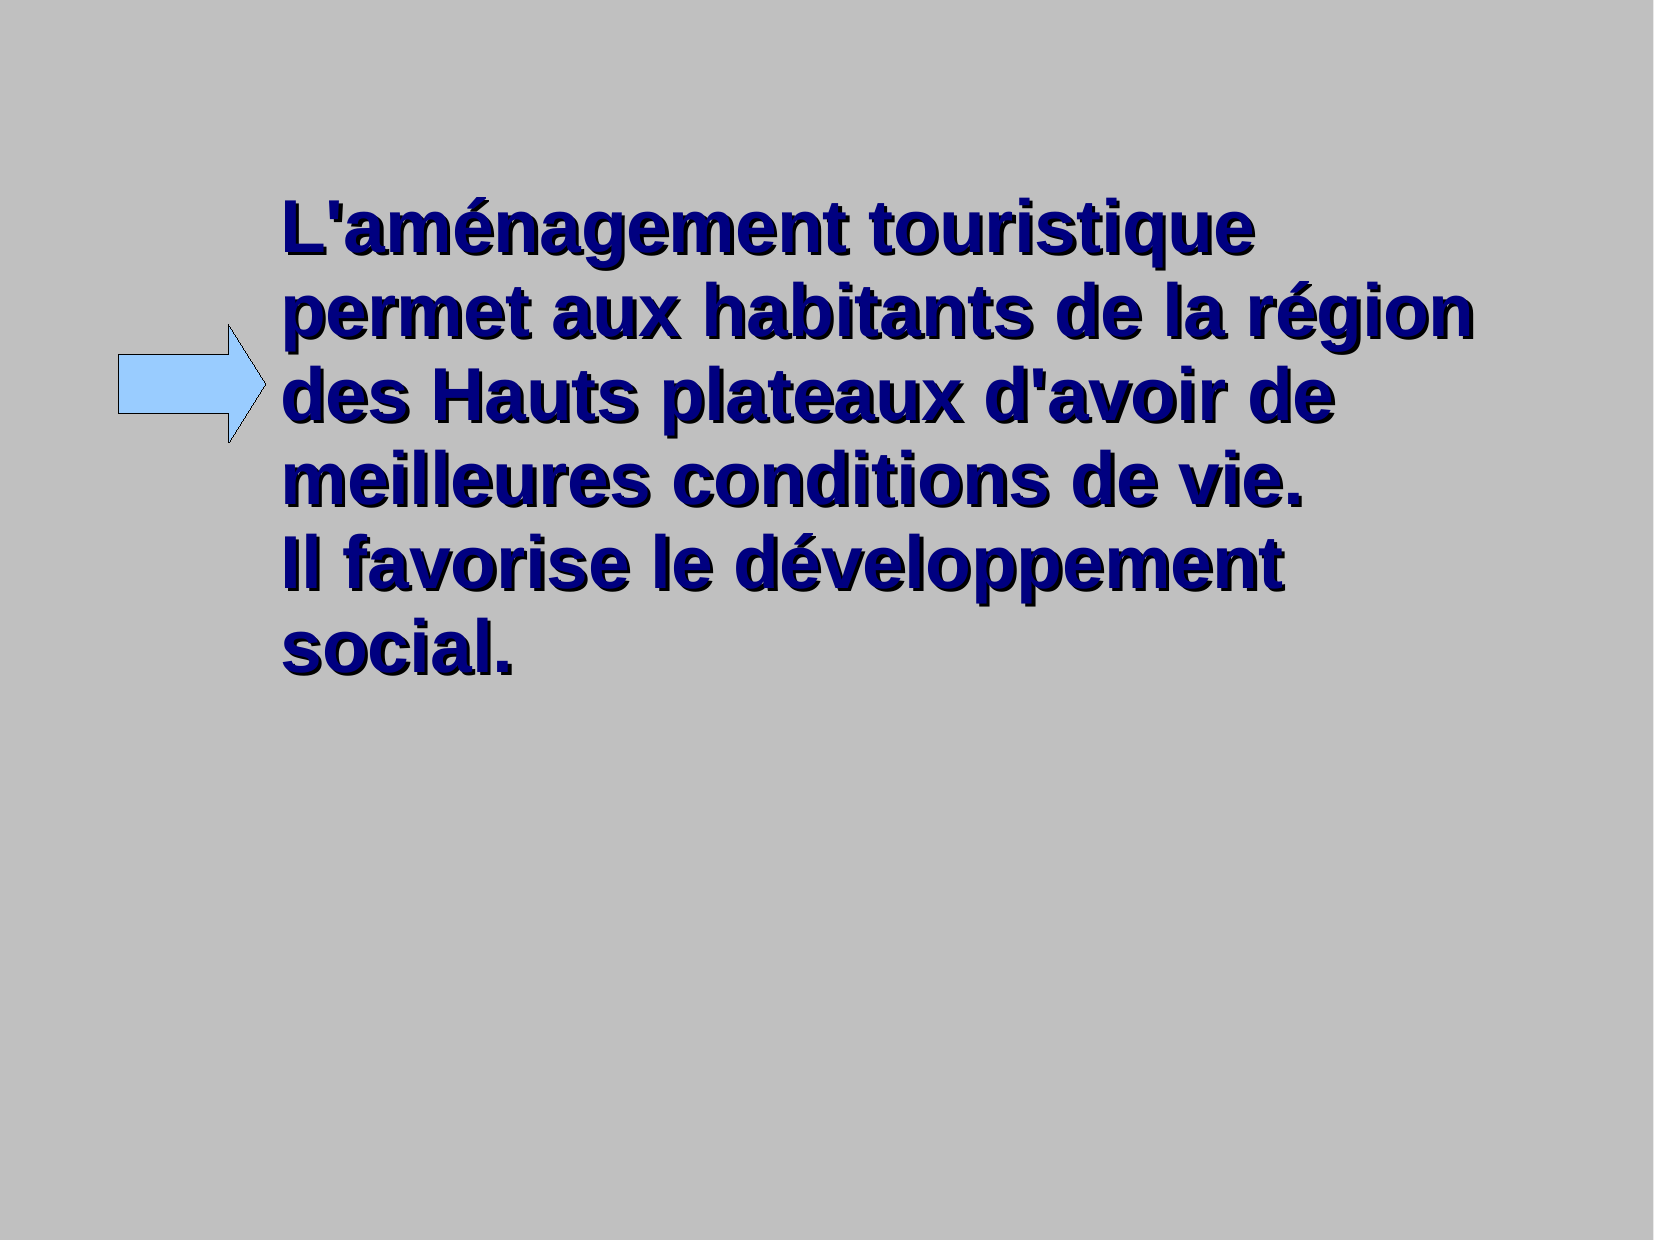

L'aménagement touristique permet aux habitants de la région des Hauts plateaux d'avoir de meilleures conditions de vie.
Il favorise le développement social.